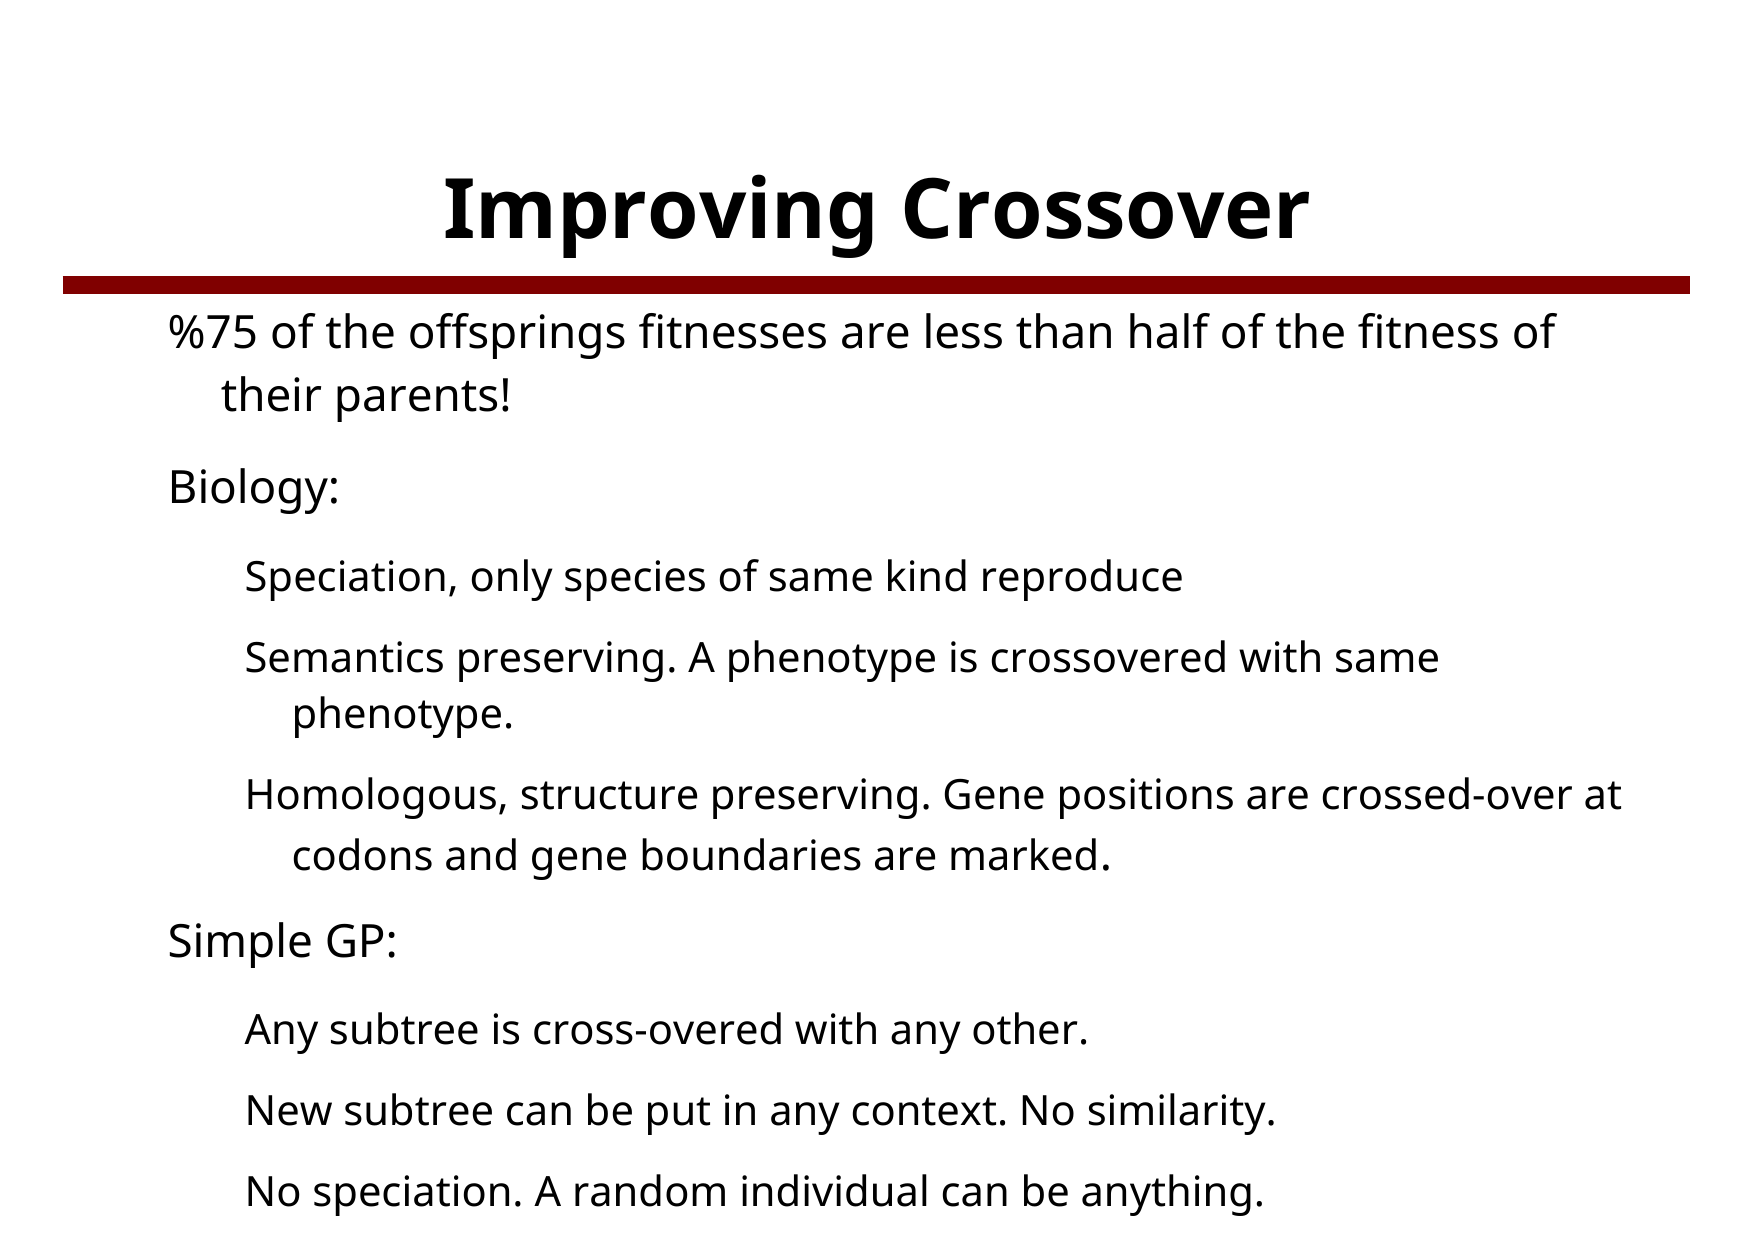

# Improving Crossover
%75 of the offsprings fitnesses are less than half of the fitness of their parents!
Biology:
Speciation, only species of same kind reproduce
Semantics preserving. A phenotype is crossovered with same phenotype.
Homologous, structure preserving. Gene positions are crossed-over at codons and gene boundaries are marked.
Simple GP:
Any subtree is cross-overed with any other.
New subtree can be put in any context. No similarity.
No speciation. A random individual can be anything.